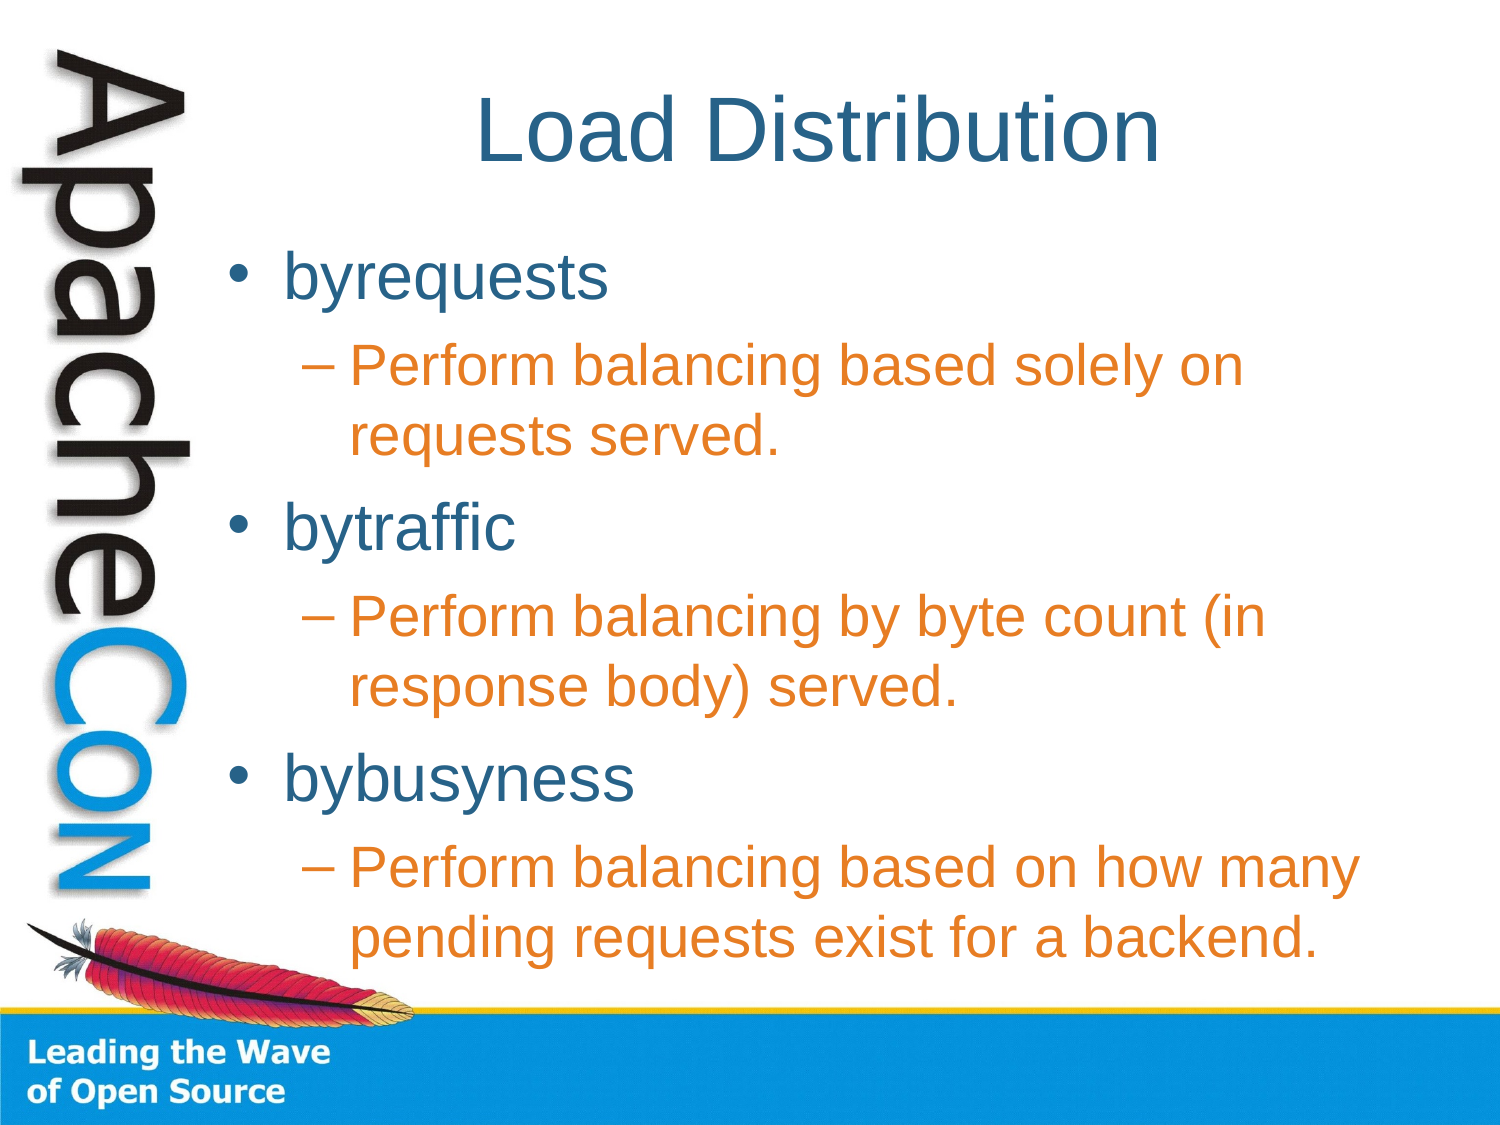

# Load Distribution
byrequests
Perform balancing based solely on requests served.
bytraffic
Perform balancing by byte count (in response body) served.
bybusyness
Perform balancing based on how many pending requests exist for a backend.